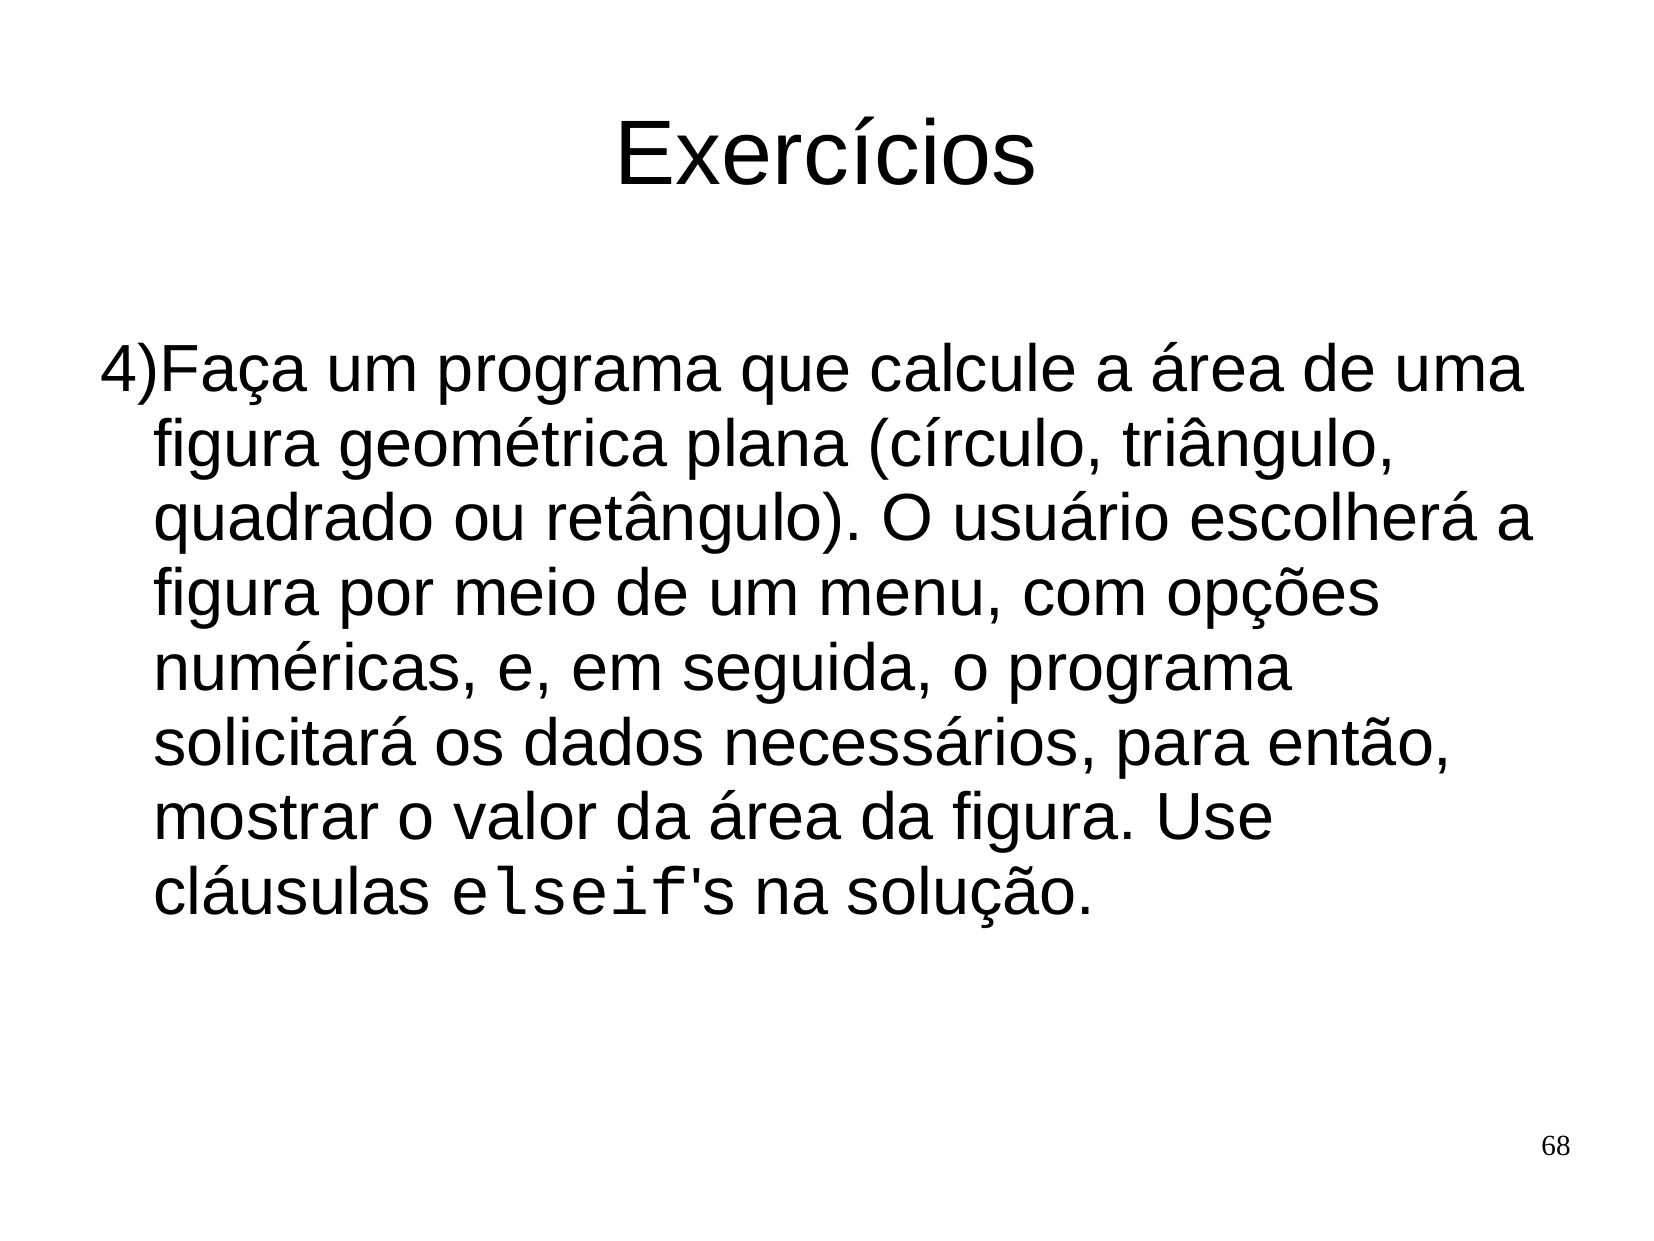

# Exercícios
Faça um programa que calcule a área de uma figura geométrica plana (círculo, triângulo, quadrado ou retângulo). O usuário escolherá a figura por meio de um menu, com opções numéricas, e, em seguida, o programa solicitará os dados necessários, para então, mostrar o valor da área da figura. Use cláusulas elseif's na solução.
68